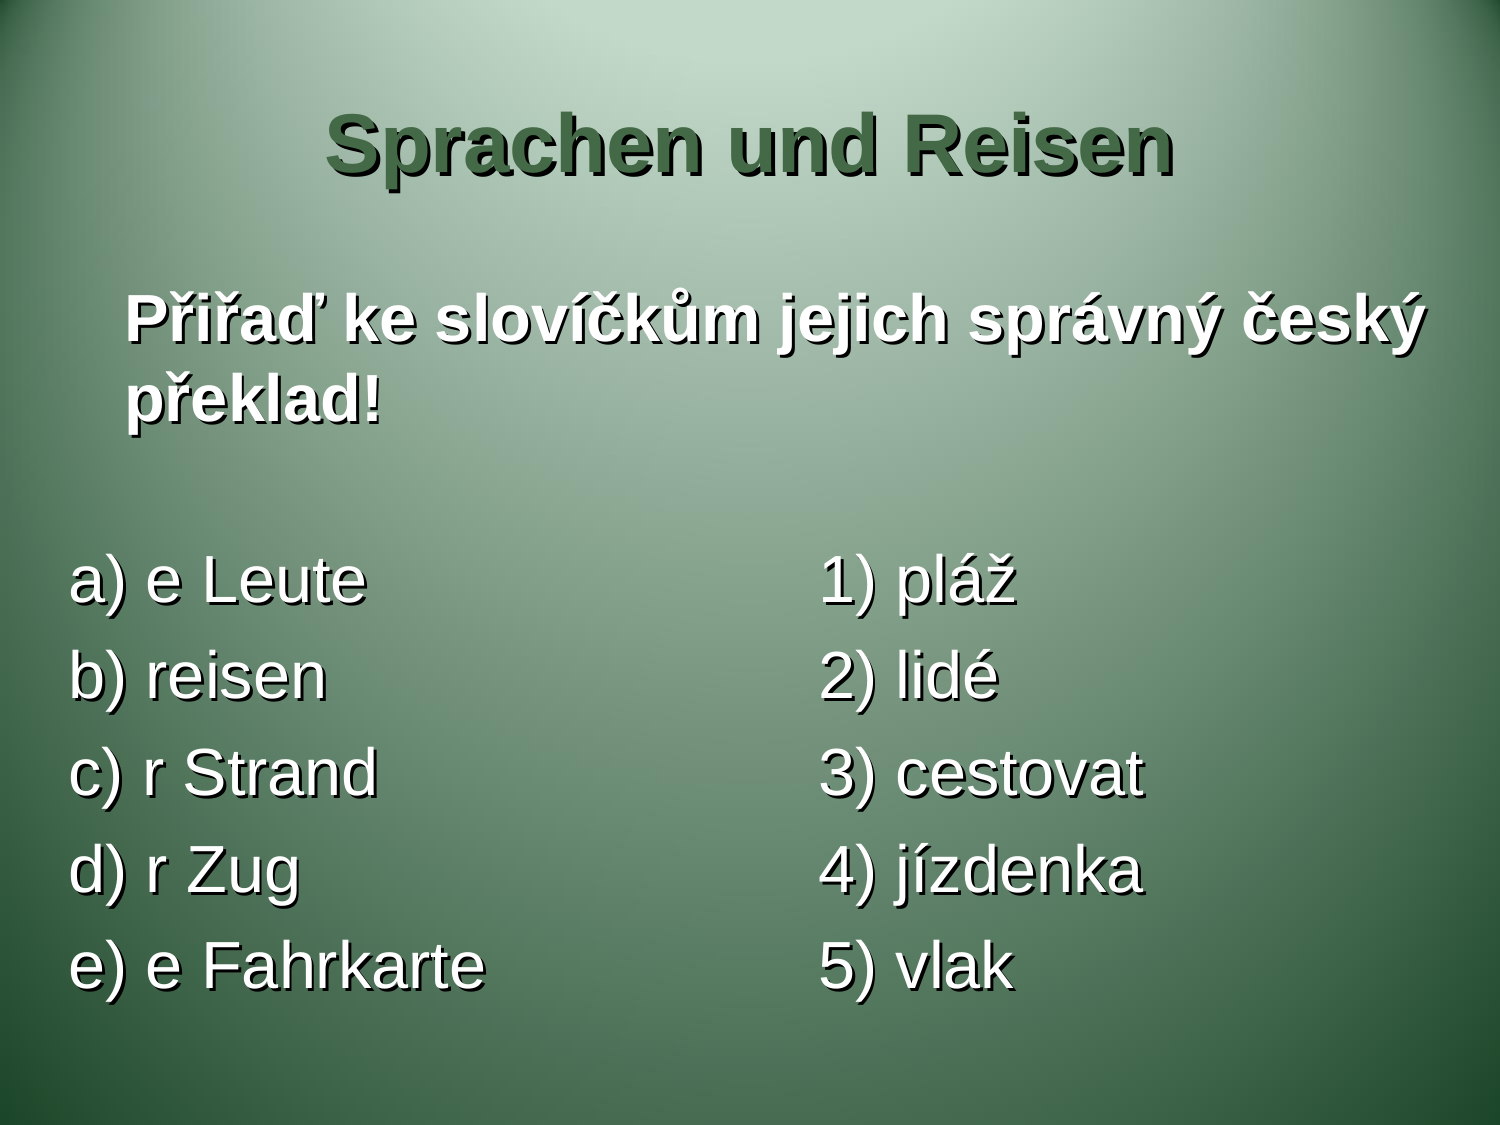

# Sprachen und Reisen
	Přiřaď ke slovíčkům jejich správný český překlad!
a) e Leute				1) pláž
b) reisen				2) lidé
c) r Strand			3) cestovat
d) r Zug				4) jízdenka
e) e Fahrkarte			5) vlak